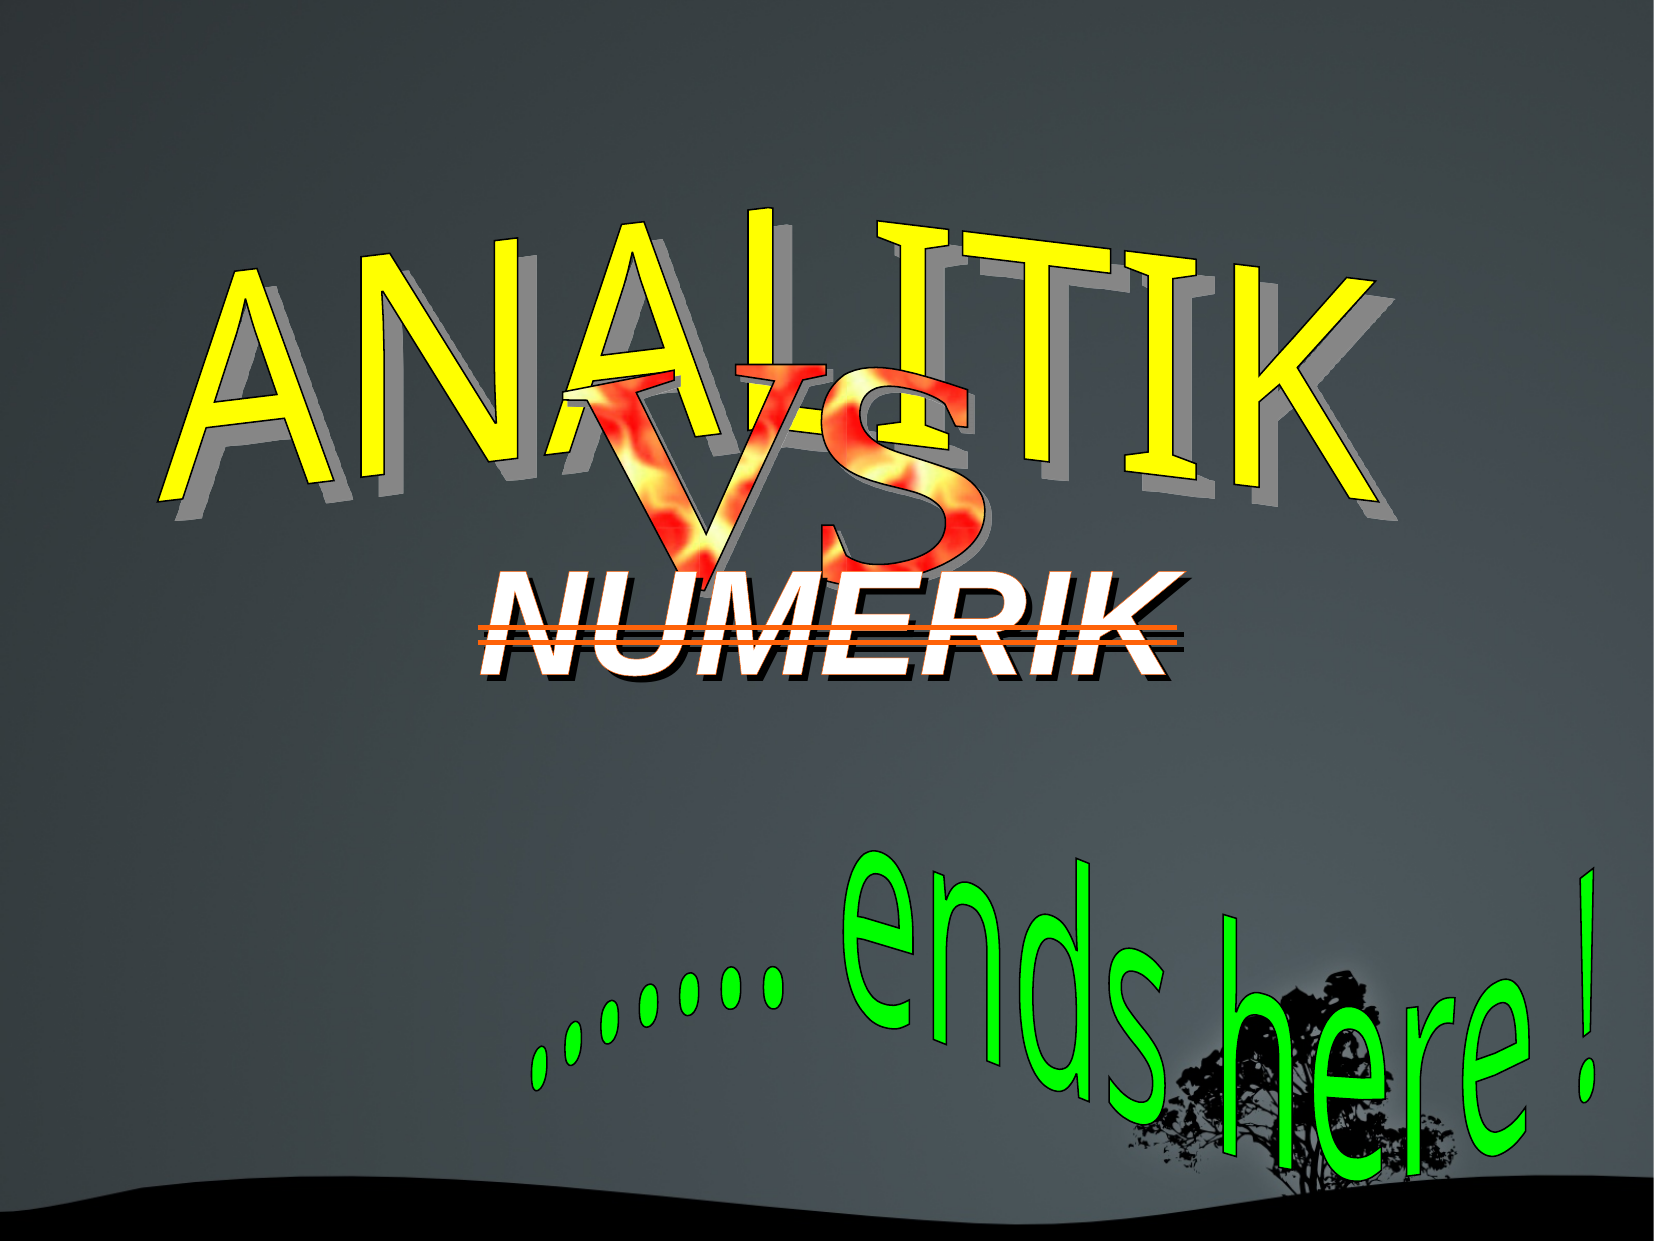

ANALITIK
vs
NUMERIK
 ....... ends here !